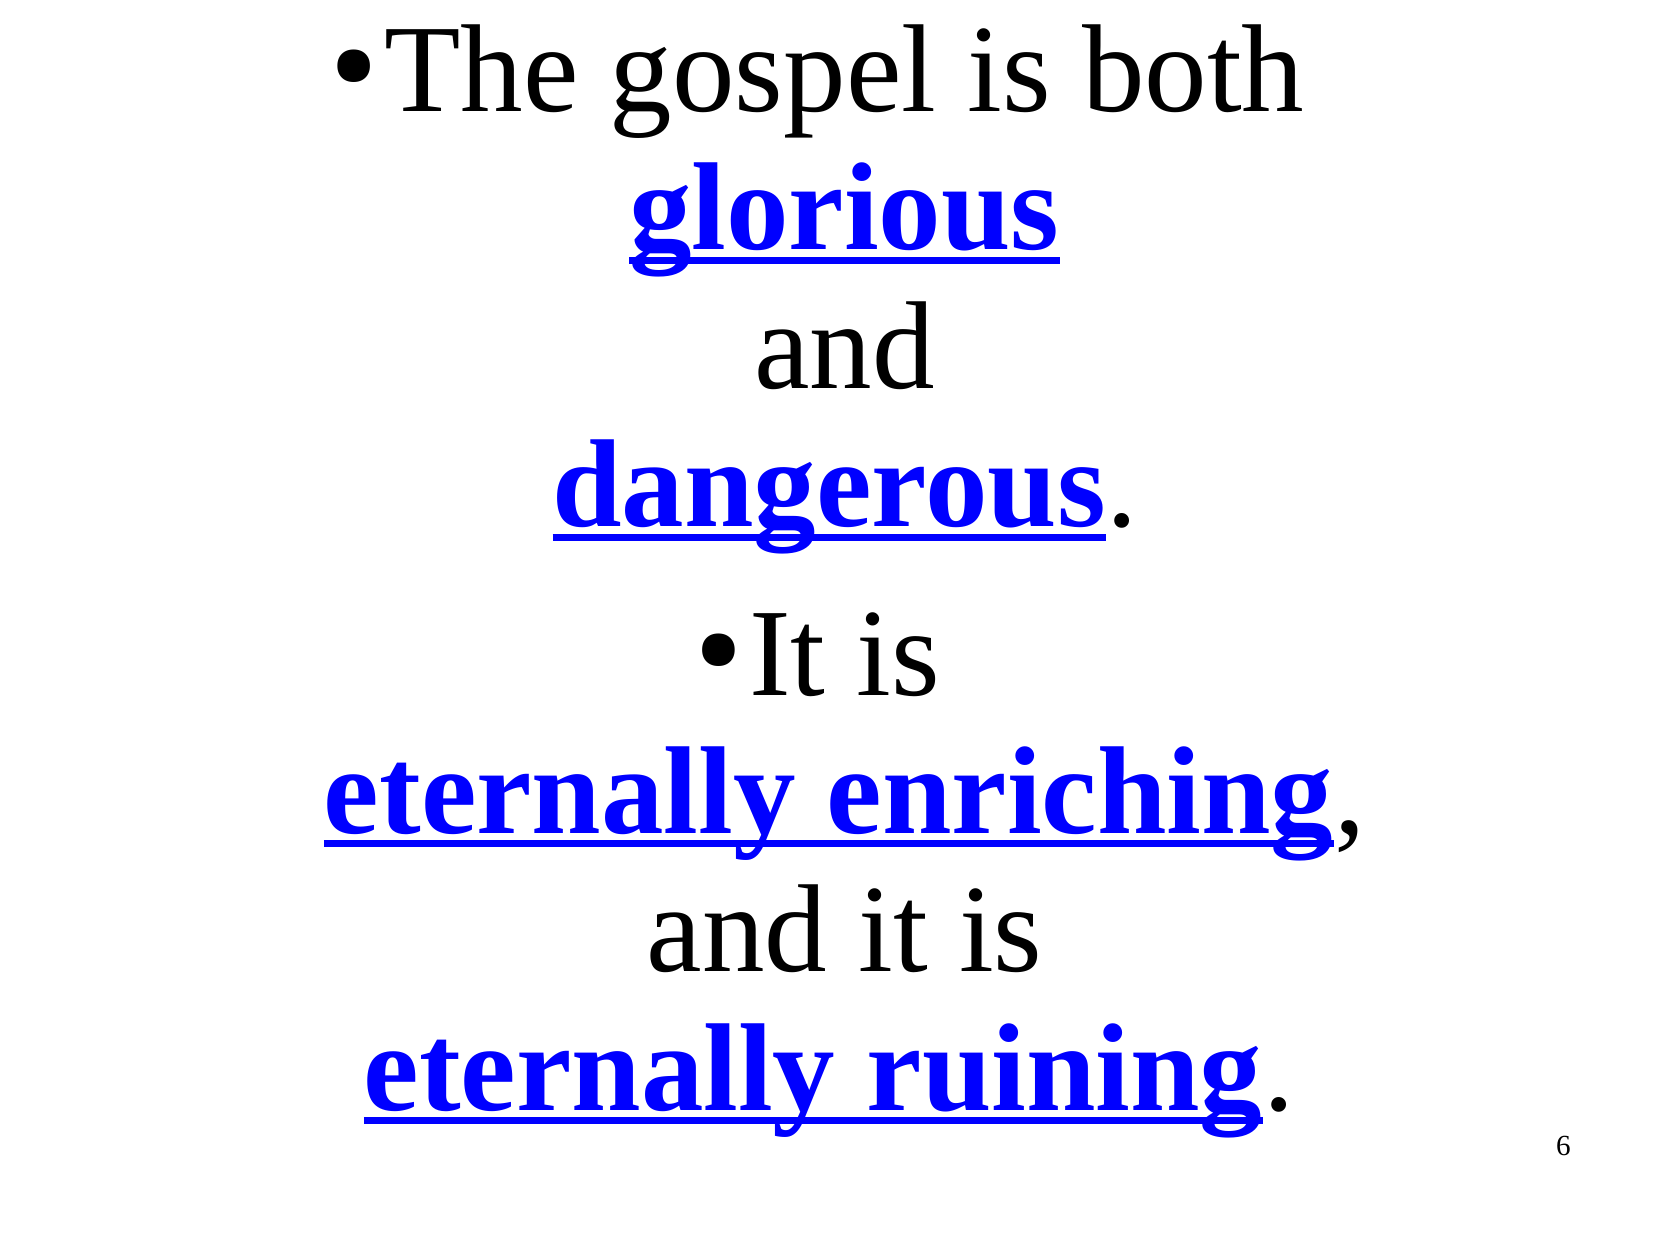

# The gospel is both glorious and dangerous.
It is
eternally enriching,
and it is
eternally ruining.
6